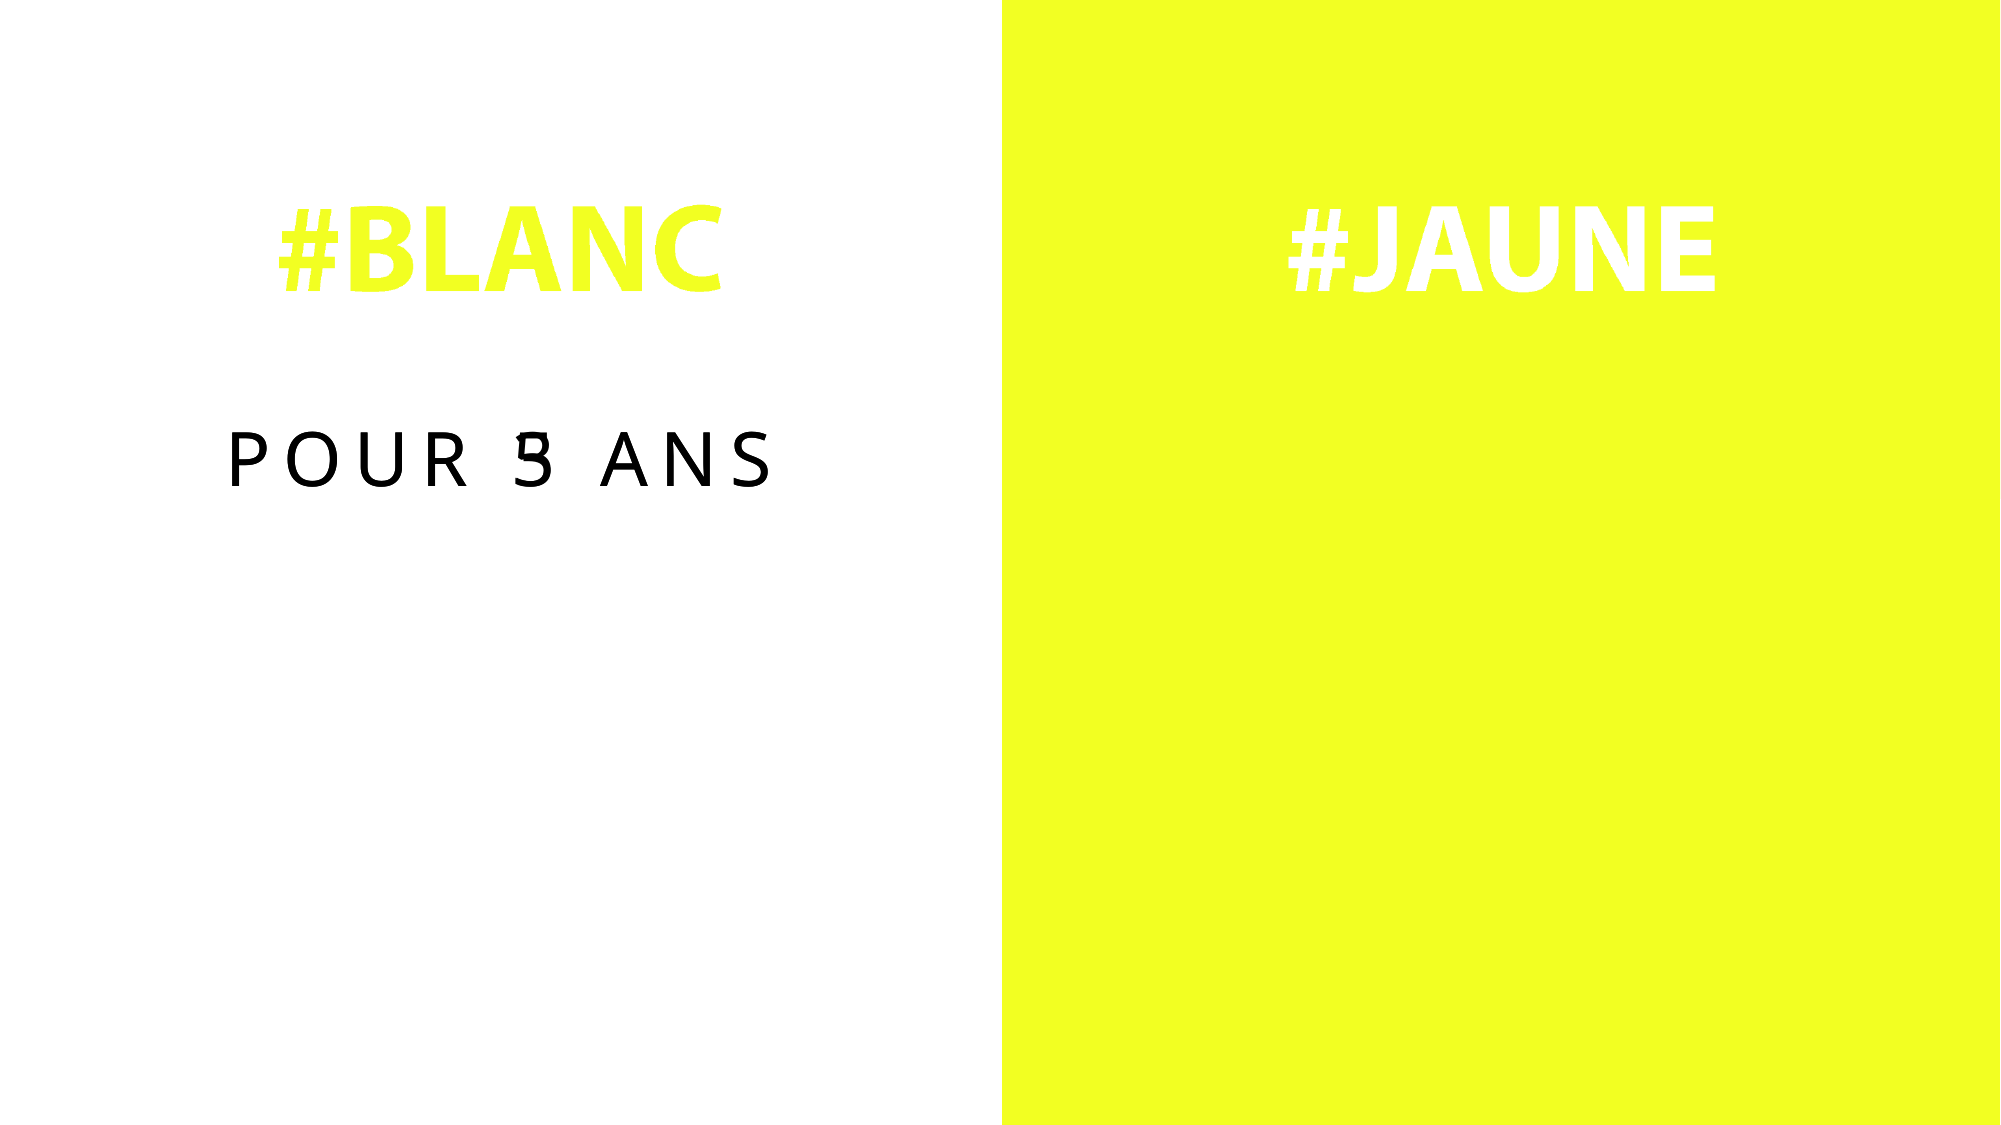

# POUR 3 ANS
POUR 5 ANS